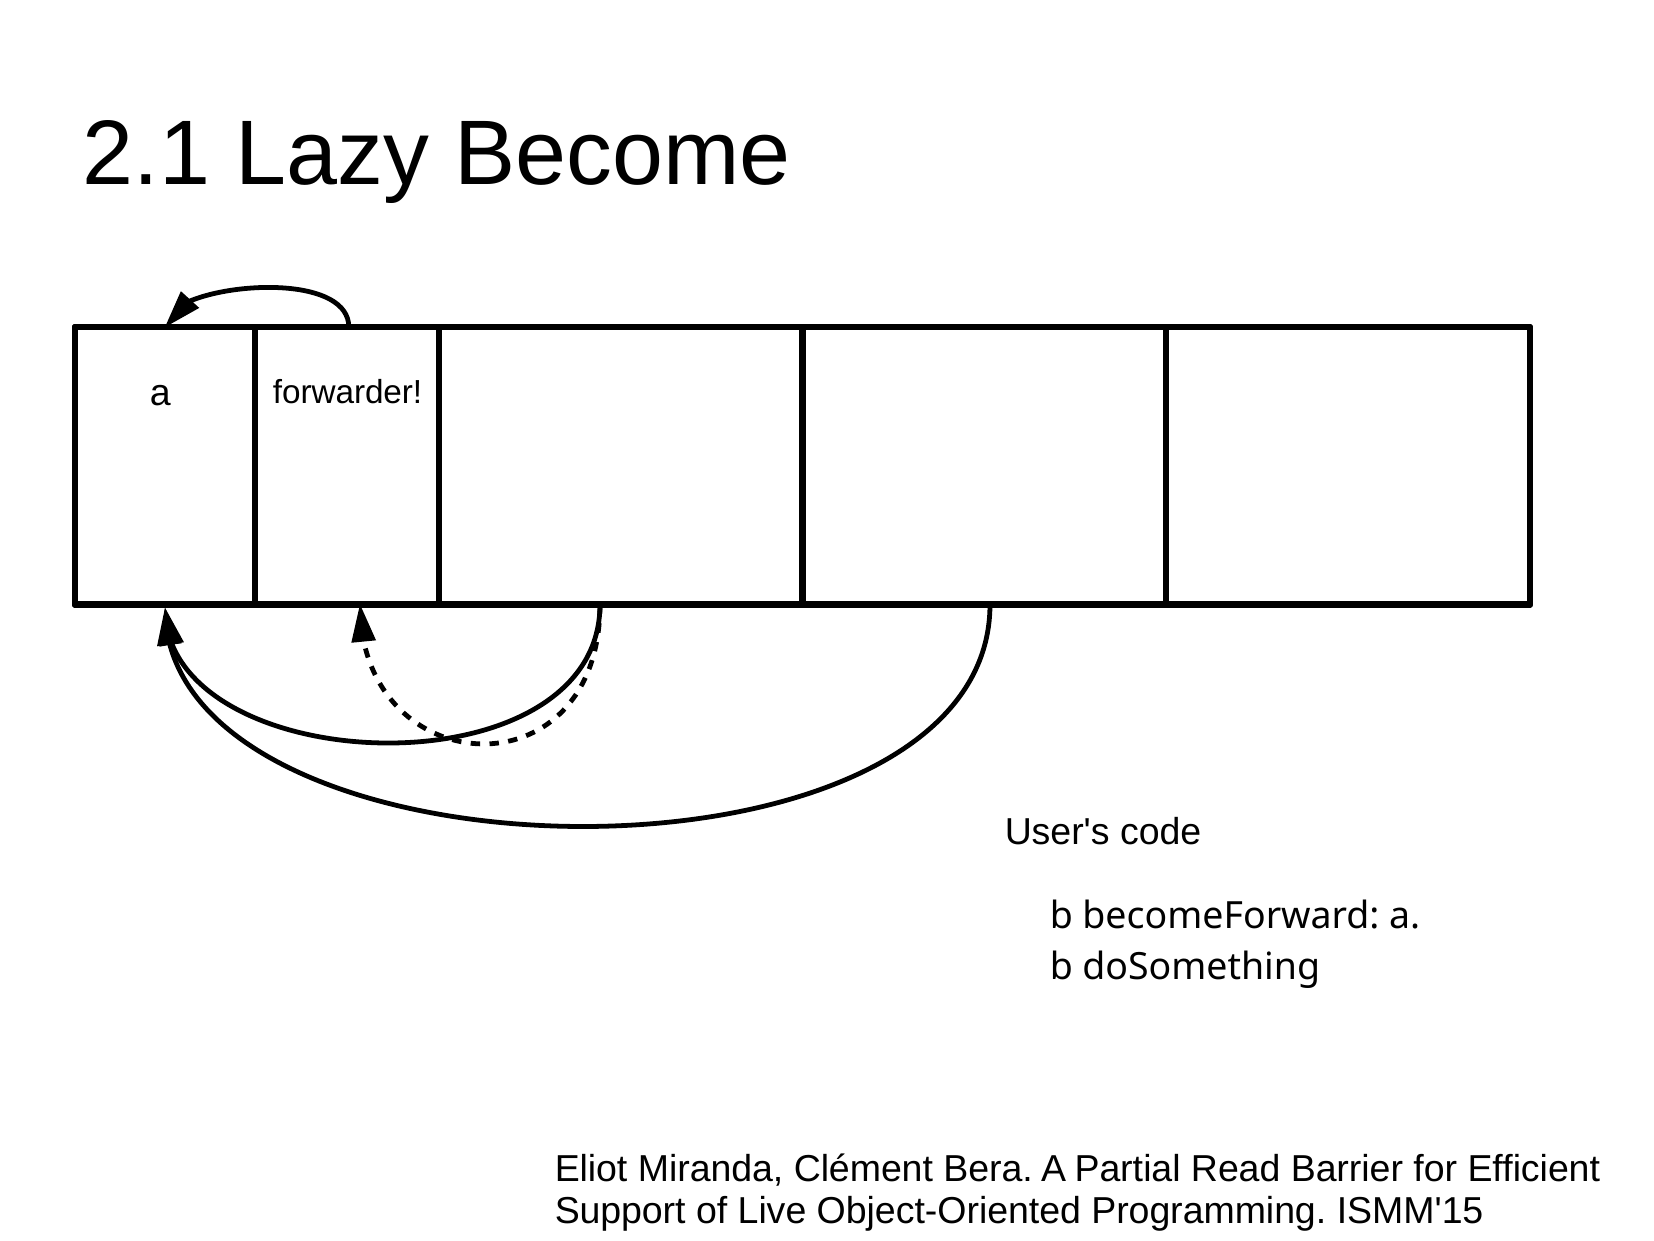

# 2.1 Lazy Become
a
forwarder!
User's code
b becomeForward: a.
b doSomething
Eliot Miranda, Clément Bera. A Partial Read Barrier for Efficient Support of Live Object-Oriented Programming. ISMM'15